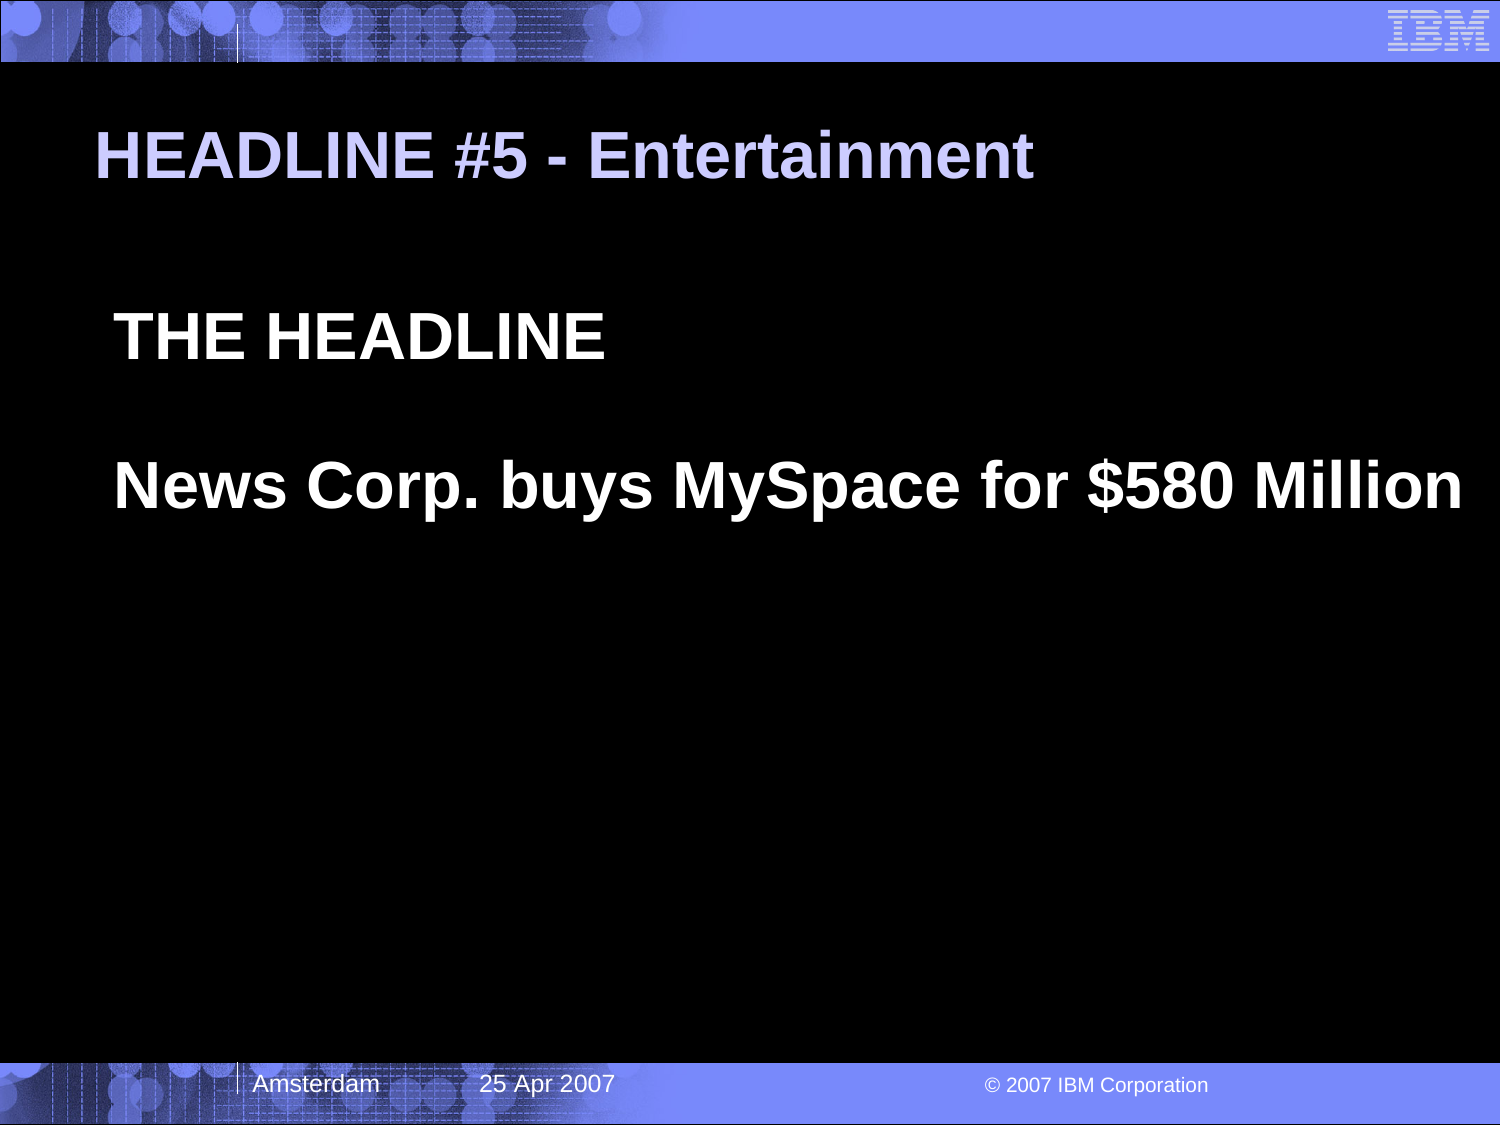

# HEADLINE #5 - Entertainment
THE HEADLINE
News Corp. buys MySpace for $580 Million